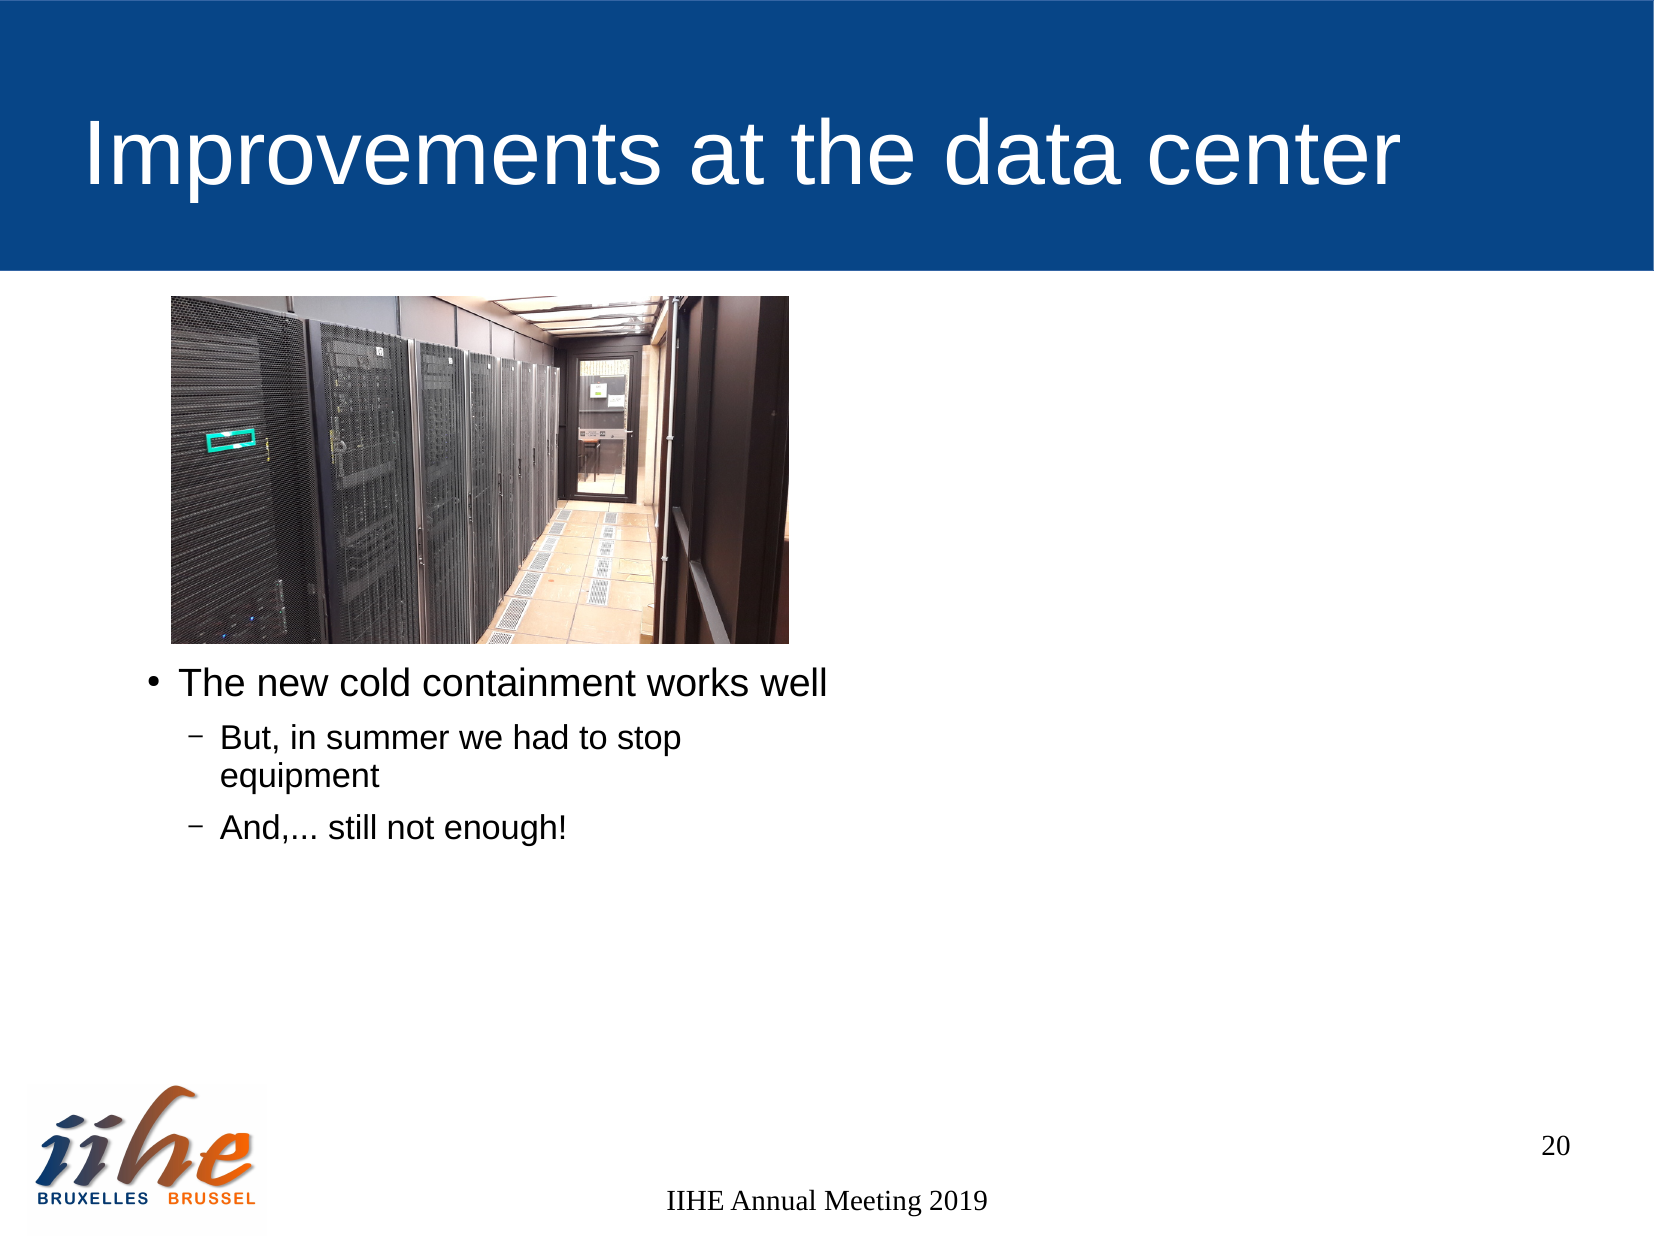

# Improvements at the data center
The new cold containment works well
But, in summer we had to stop equipment
And,... still not enough!
20